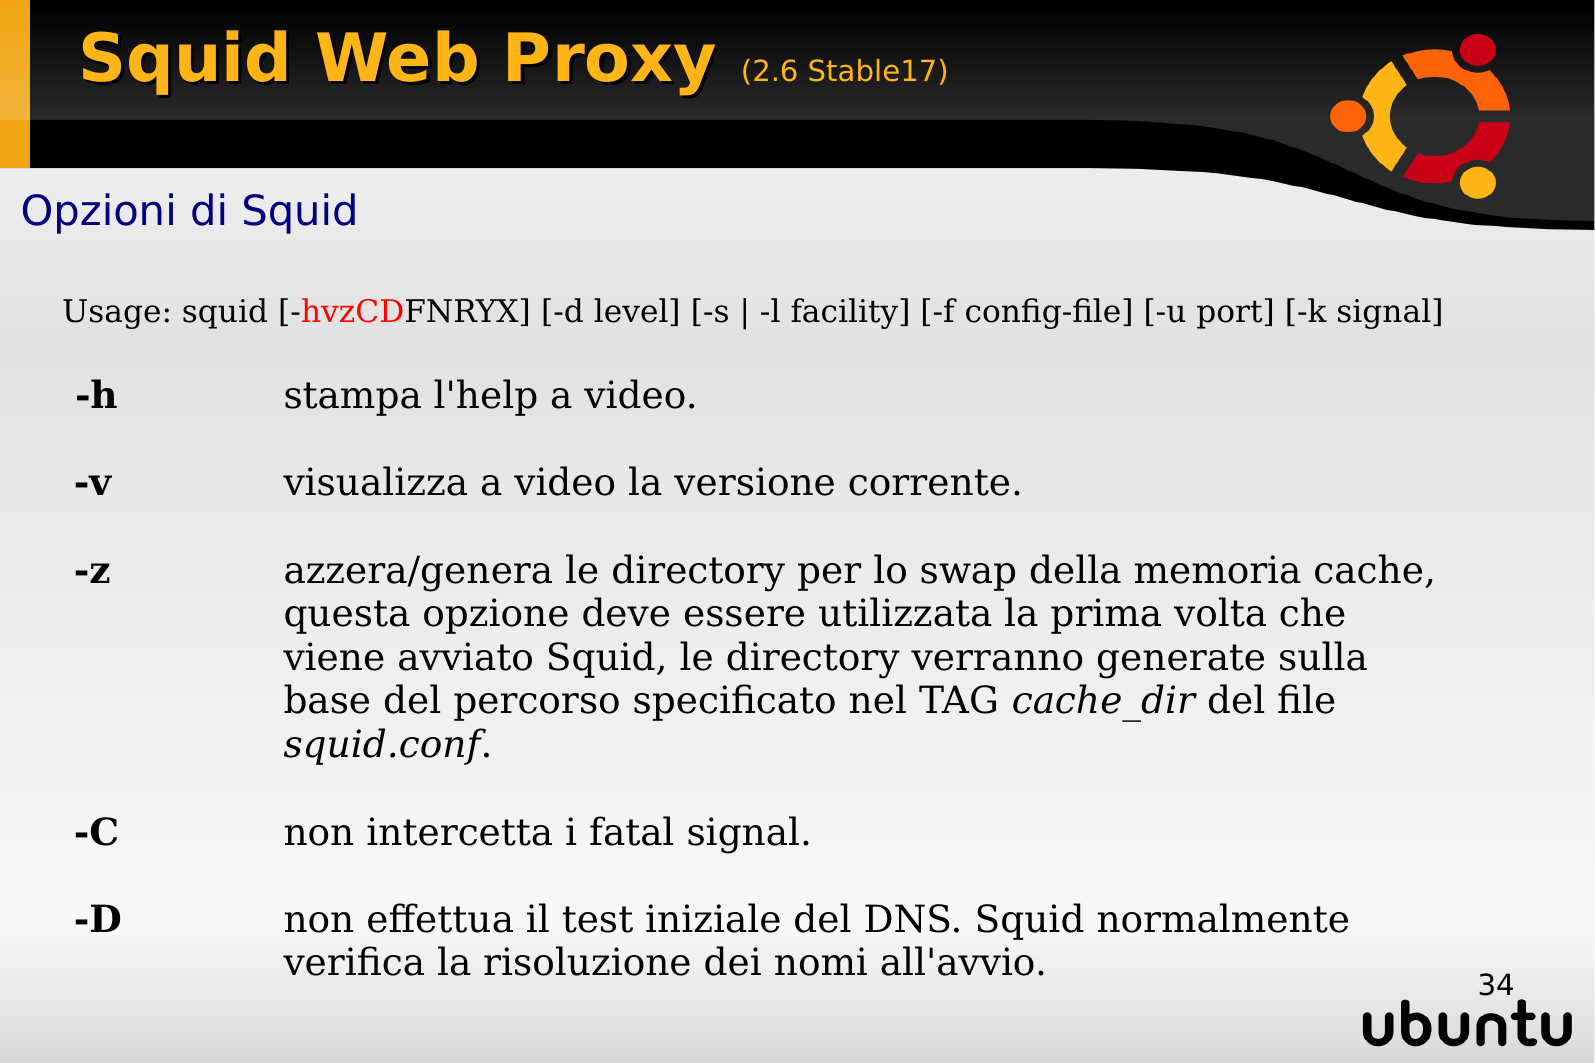

Squid Web Proxy (2.6 Stable17)
Opzioni di Squid
Usage: squid [-hvzCDFNRYX] [-d level] [-s | -l facility] [-f config-file] [-u port] [-k signal]
 -h			stampa l'help a video.
 -v			visualizza a video la versione corrente.
 -z			azzera/genera le directory per lo swap della memoria cache, 				questa opzione deve essere utilizzata la prima volta che 					viene avviato Squid, le directory verranno generate sulla 					base del percorso specificato nel TAG cache_dir del file 					squid.conf.
 -C			non intercetta i fatal signal.
 -D			non effettua il test iniziale del DNS. Squid normalmente 					verifica la risoluzione dei nomi all'avvio.
34